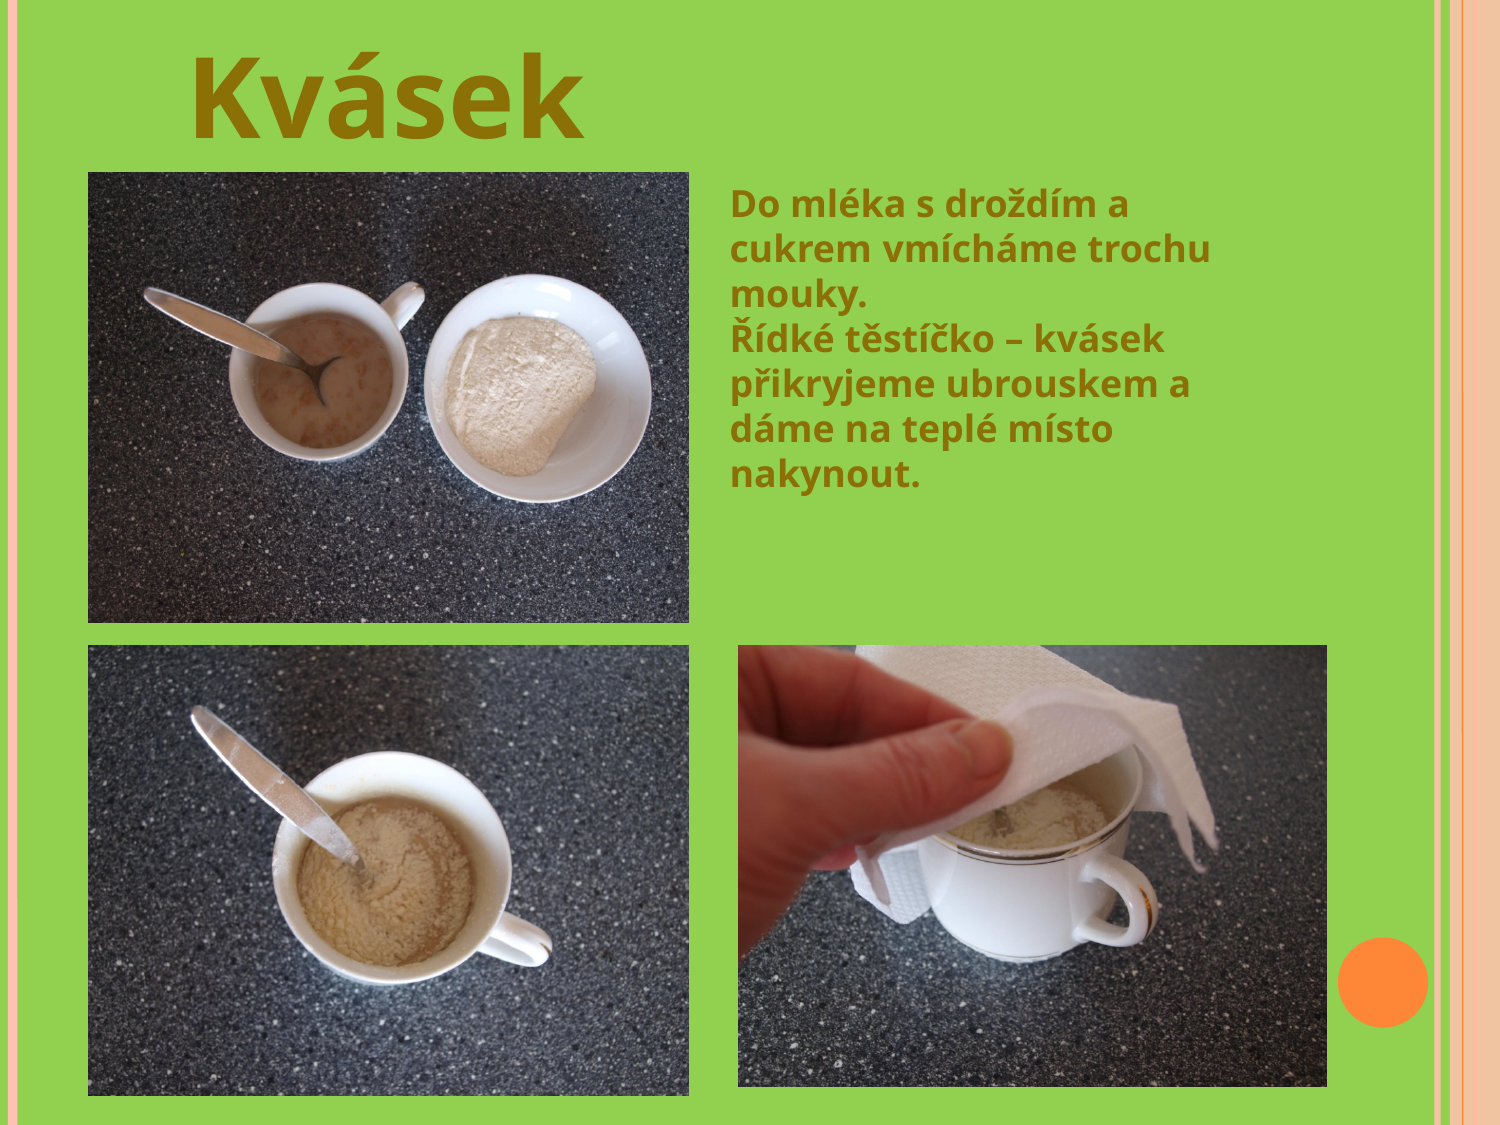

#
Kvásek
Do mléka s droždím a
cukrem vmícháme trochu
mouky.
Řídké těstíčko – kvásek
přikryjeme ubrouskem a
dáme na teplé místo
nakynout.